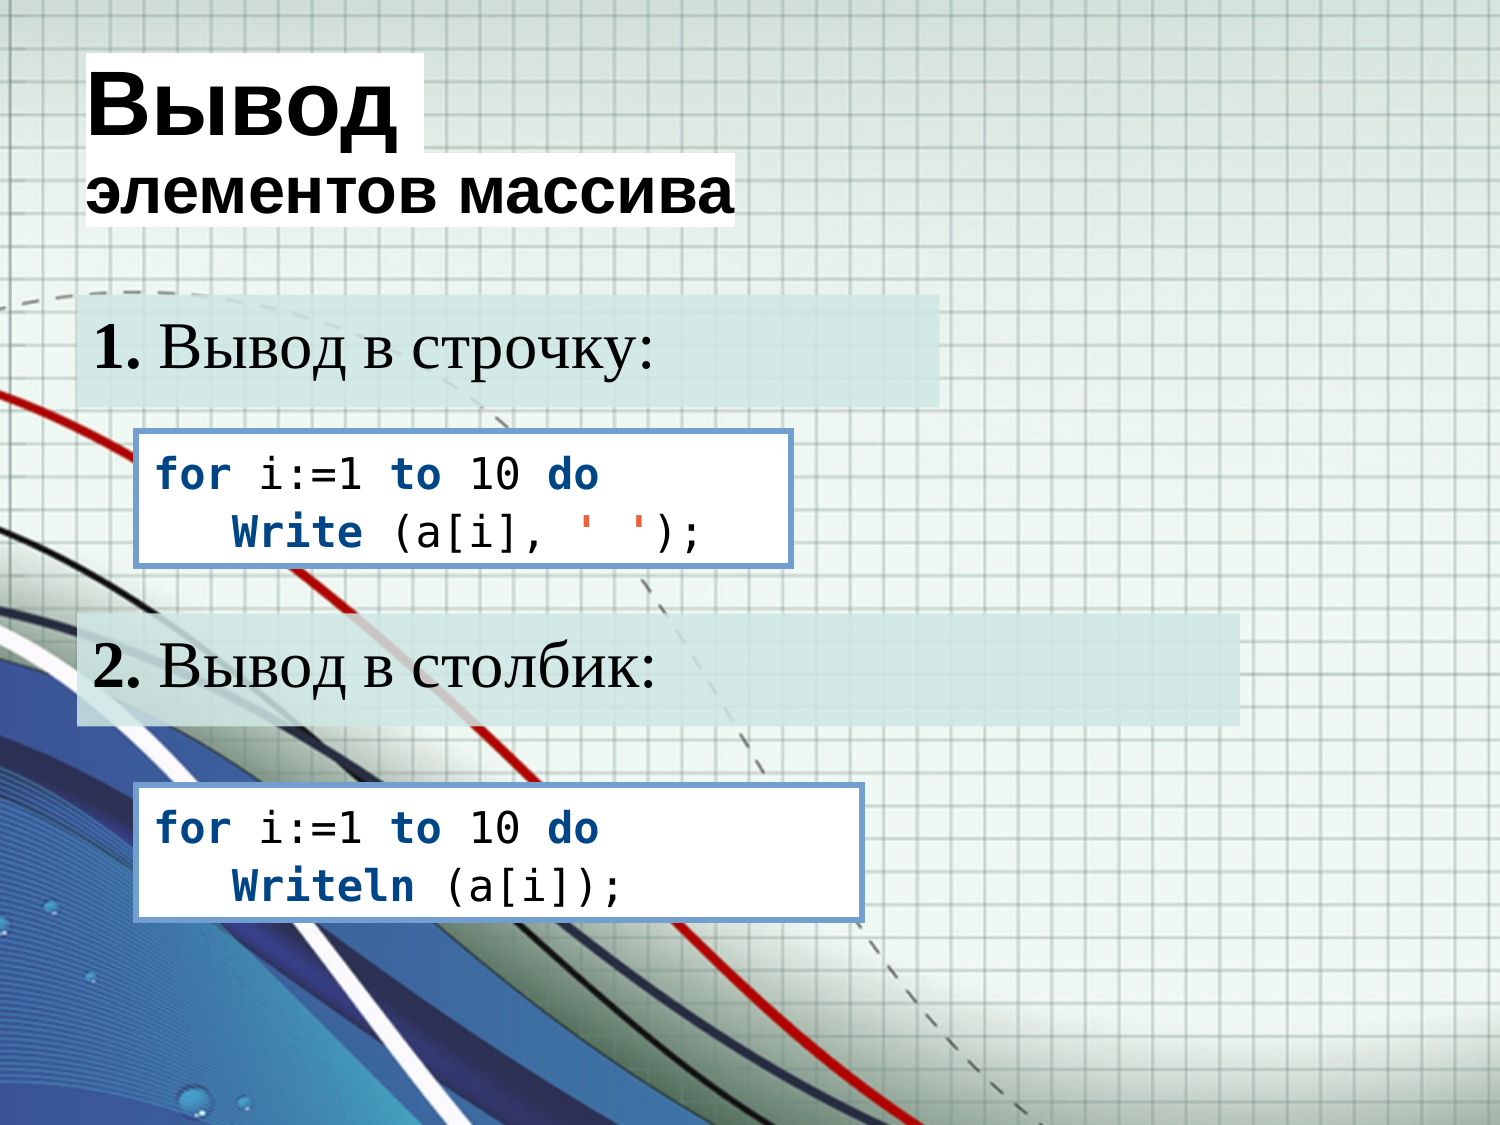

# Вывод элементов массива
1. Вывод в строчку:
for i:=1 to 10 do
 Write (a[i], ' ');
2. Вывод в столбик:
for i:=1 to 10 do
 Writeln (a[i]);